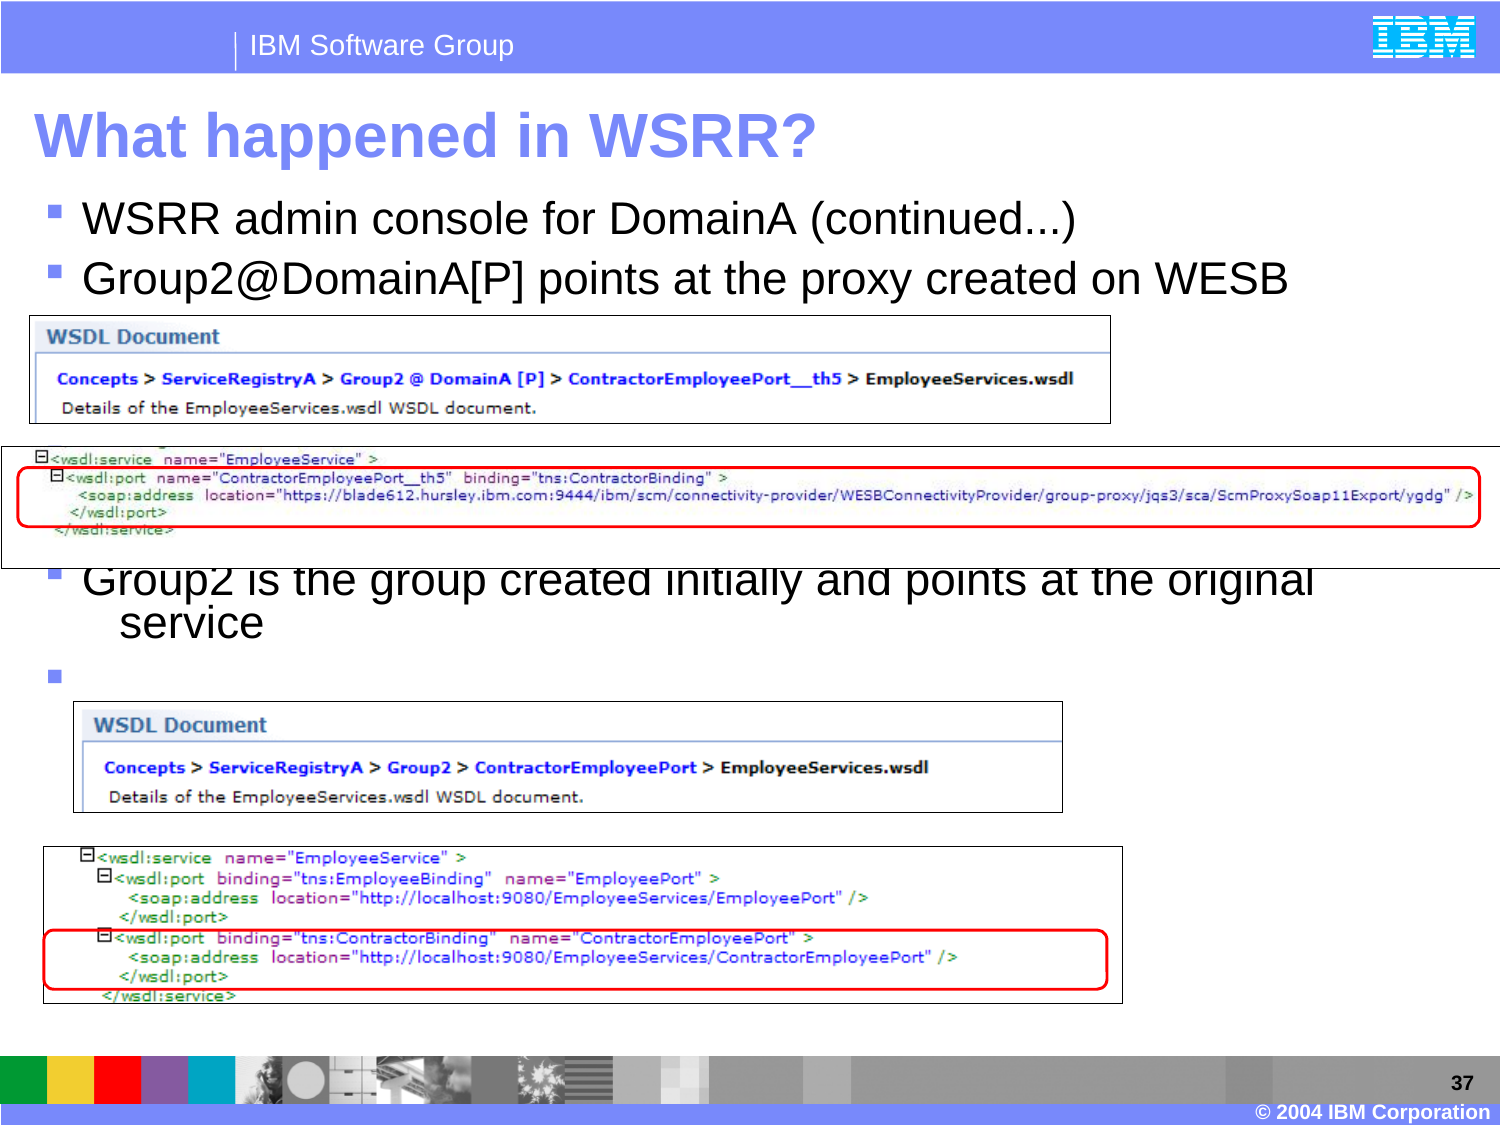

# What happened in WSRR?
WSRR admin console for DomainA (continued...)
Group2@DomainA[P] points at the proxy created on WESB
Group2 is the group created initially and points at the original service
37